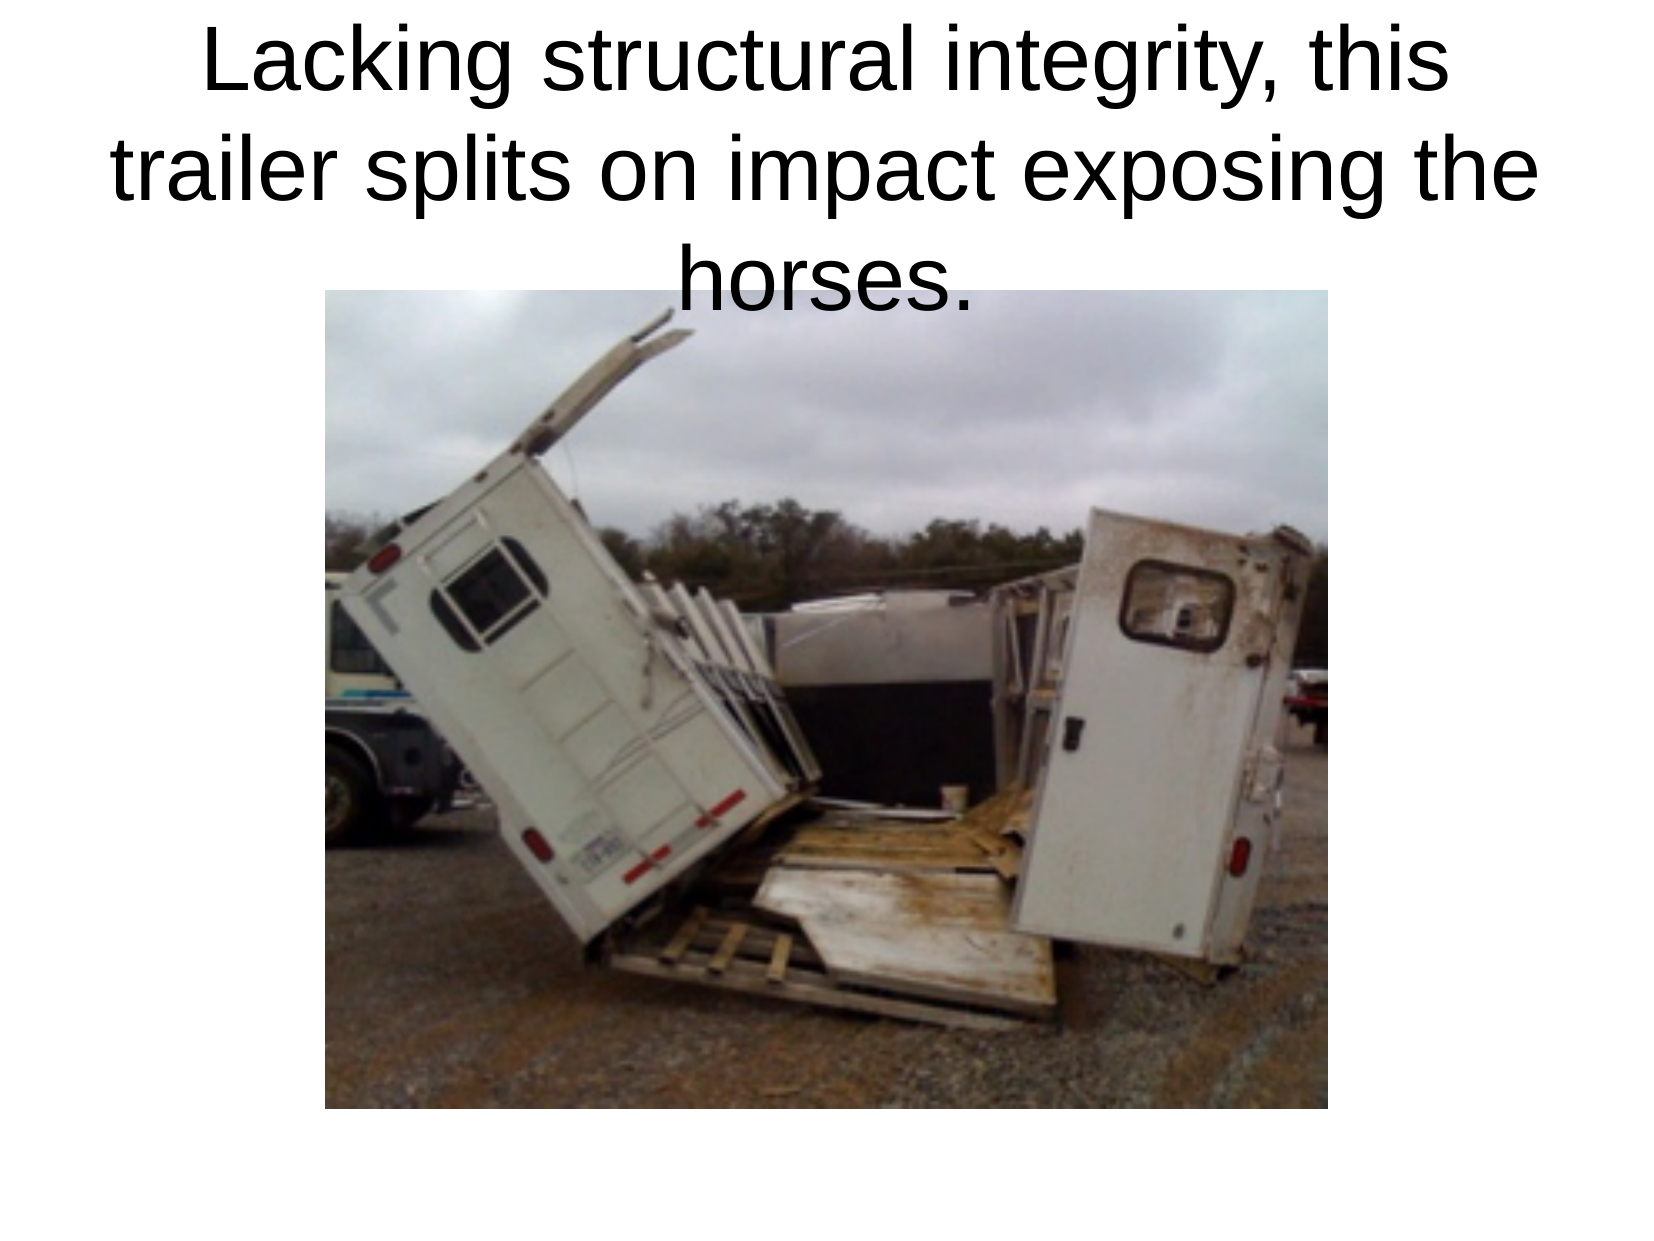

# Lacking structural integrity, this trailer splits on impact exposing the horses.